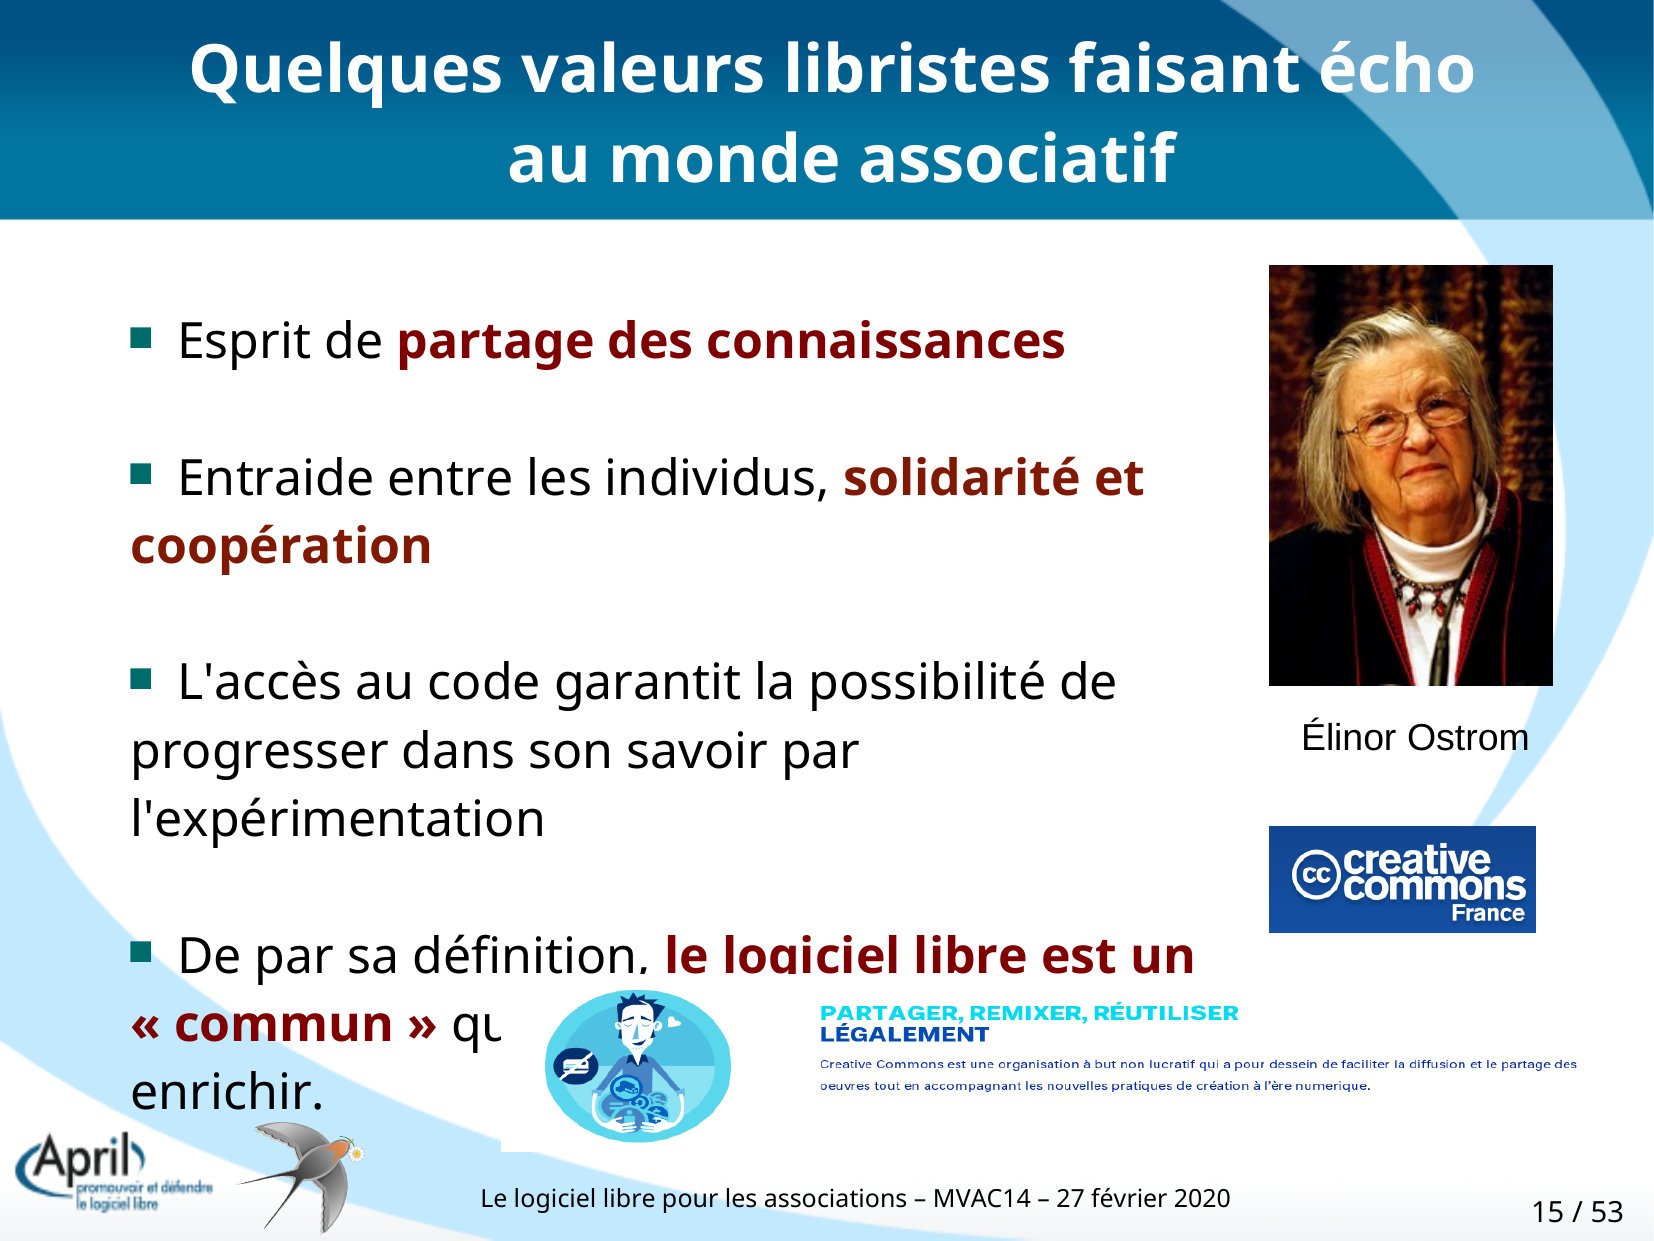

# Quelques valeurs libristes faisant écho au monde associatif
 Esprit de partage des connaissances
 Entraide entre les individus, solidarité et 	 coopération
 L'accès au code garantit la possibilité de progresser dans son savoir par l'expérimentation
 De par sa définition, le logiciel libre est un « commun » que chacun peut contribuer à enrichir.
Élinor Ostrom
15
POSS 2018